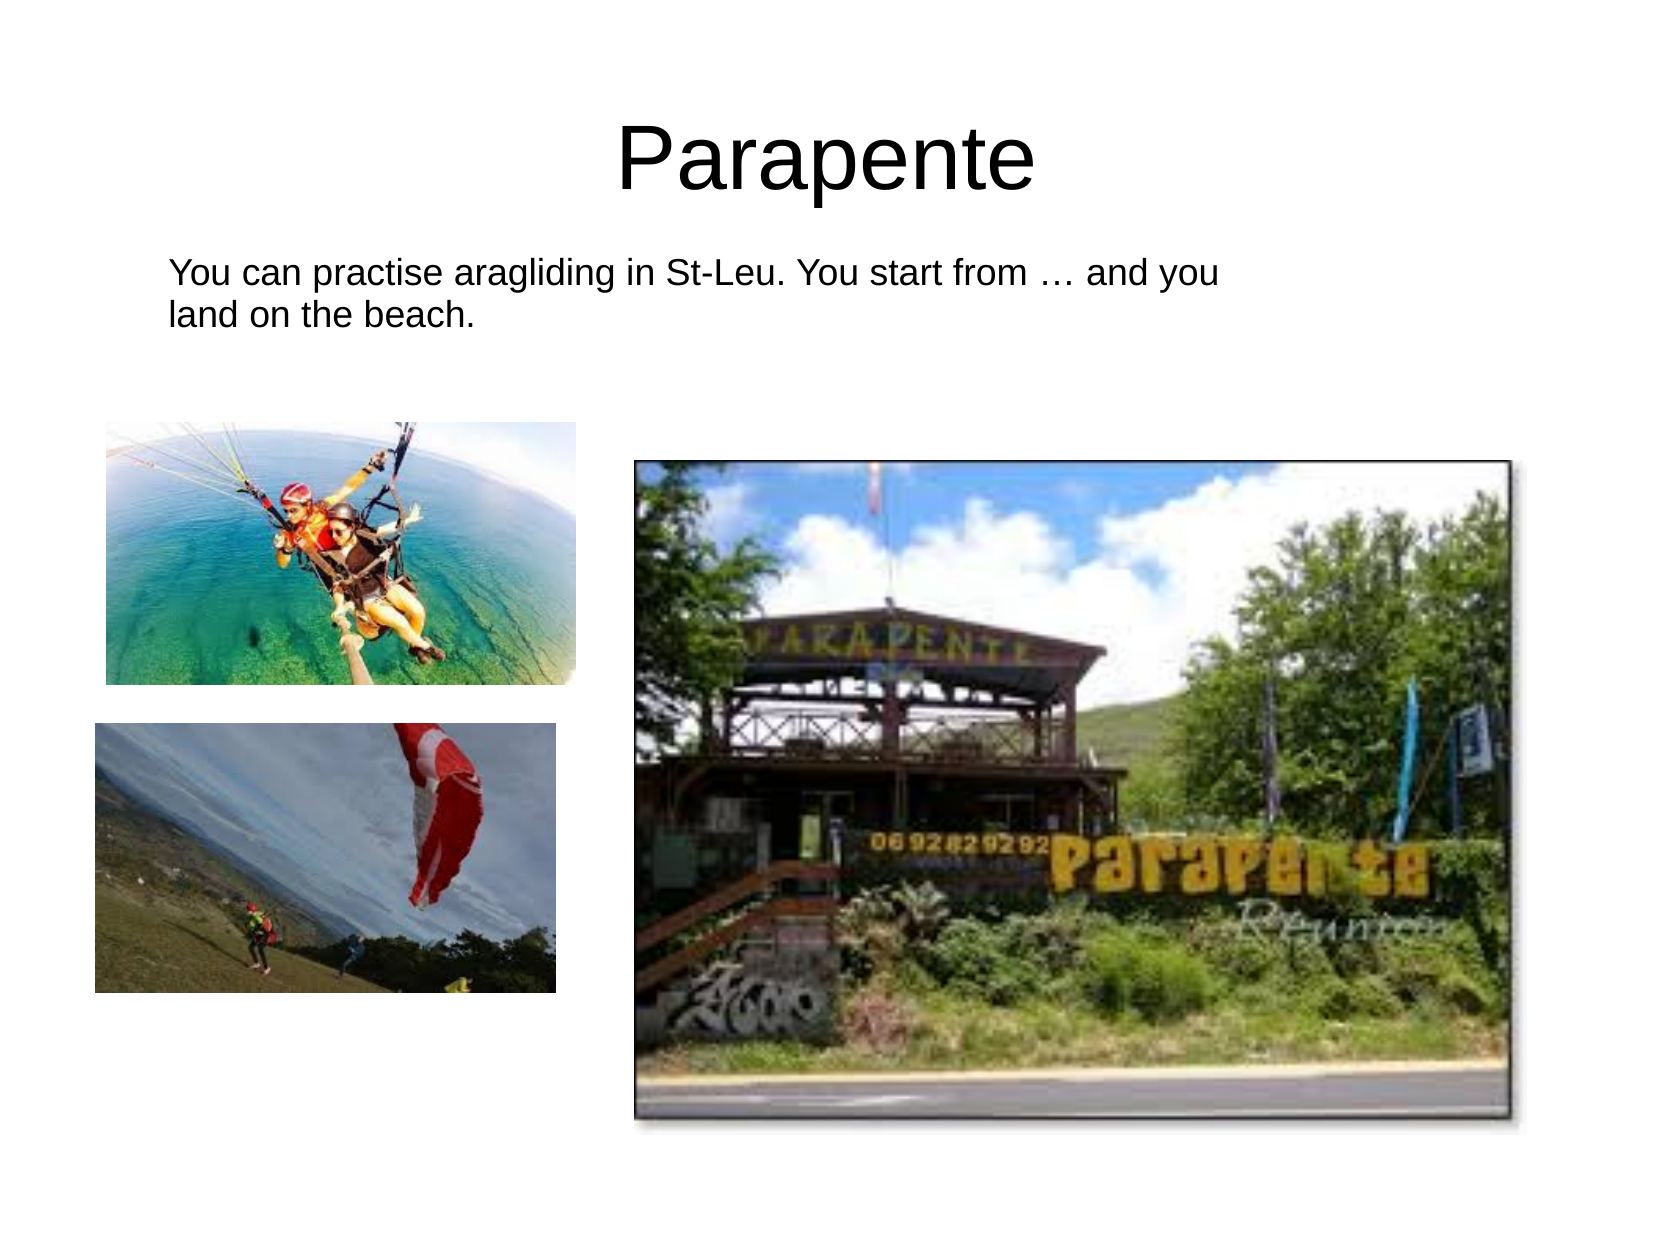

# Parapente
You can practise aragliding in St-Leu. You start from … and you land on the beach.